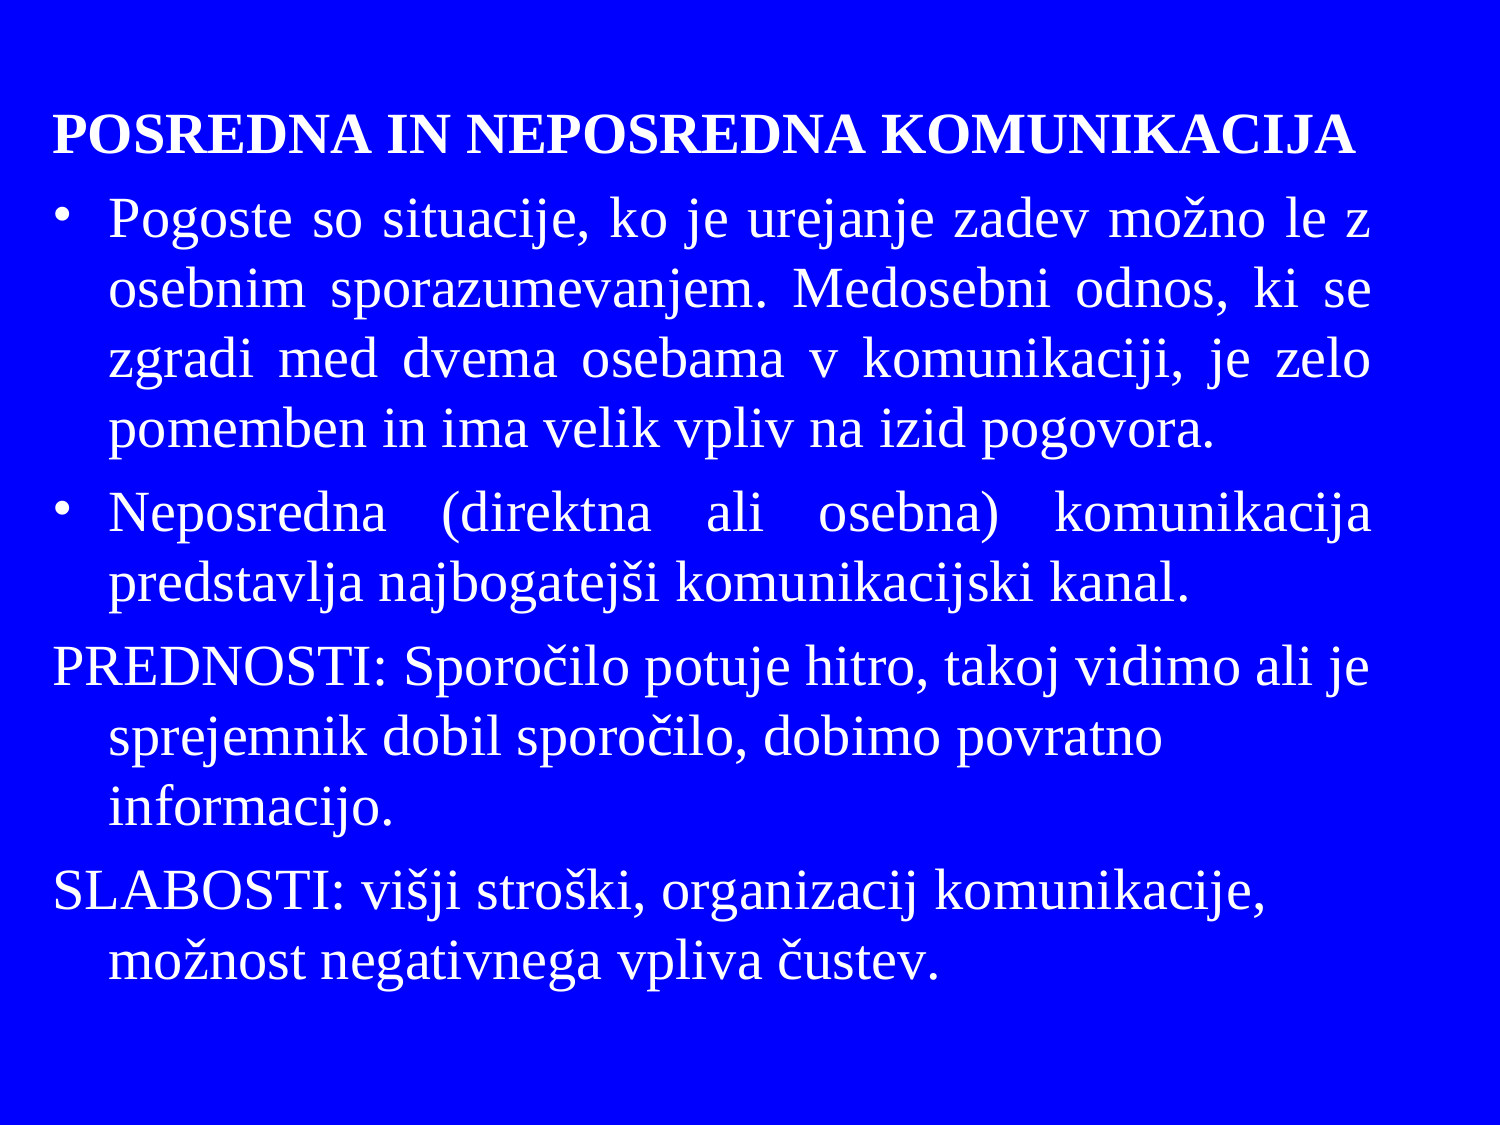

# POSREDNA IN NEPOSREDNA KOMUNIKACIJA
Pogoste so situacije, ko je urejanje zadev možno le z osebnim sporazumevanjem. Medosebni odnos, ki se zgradi med dvema osebama v komunikaciji, je zelo pomemben in ima velik vpliv na izid pogovora.
Neposredna (direktna ali osebna) komunikacija predstavlja najbogatejši komunikacijski kanal.
PREDNOSTI: Sporočilo potuje hitro, takoj vidimo ali je sprejemnik dobil sporočilo, dobimo povratno informacijo.
SLABOSTI: višji stroški, organizacij komunikacije, možnost negativnega vpliva čustev.